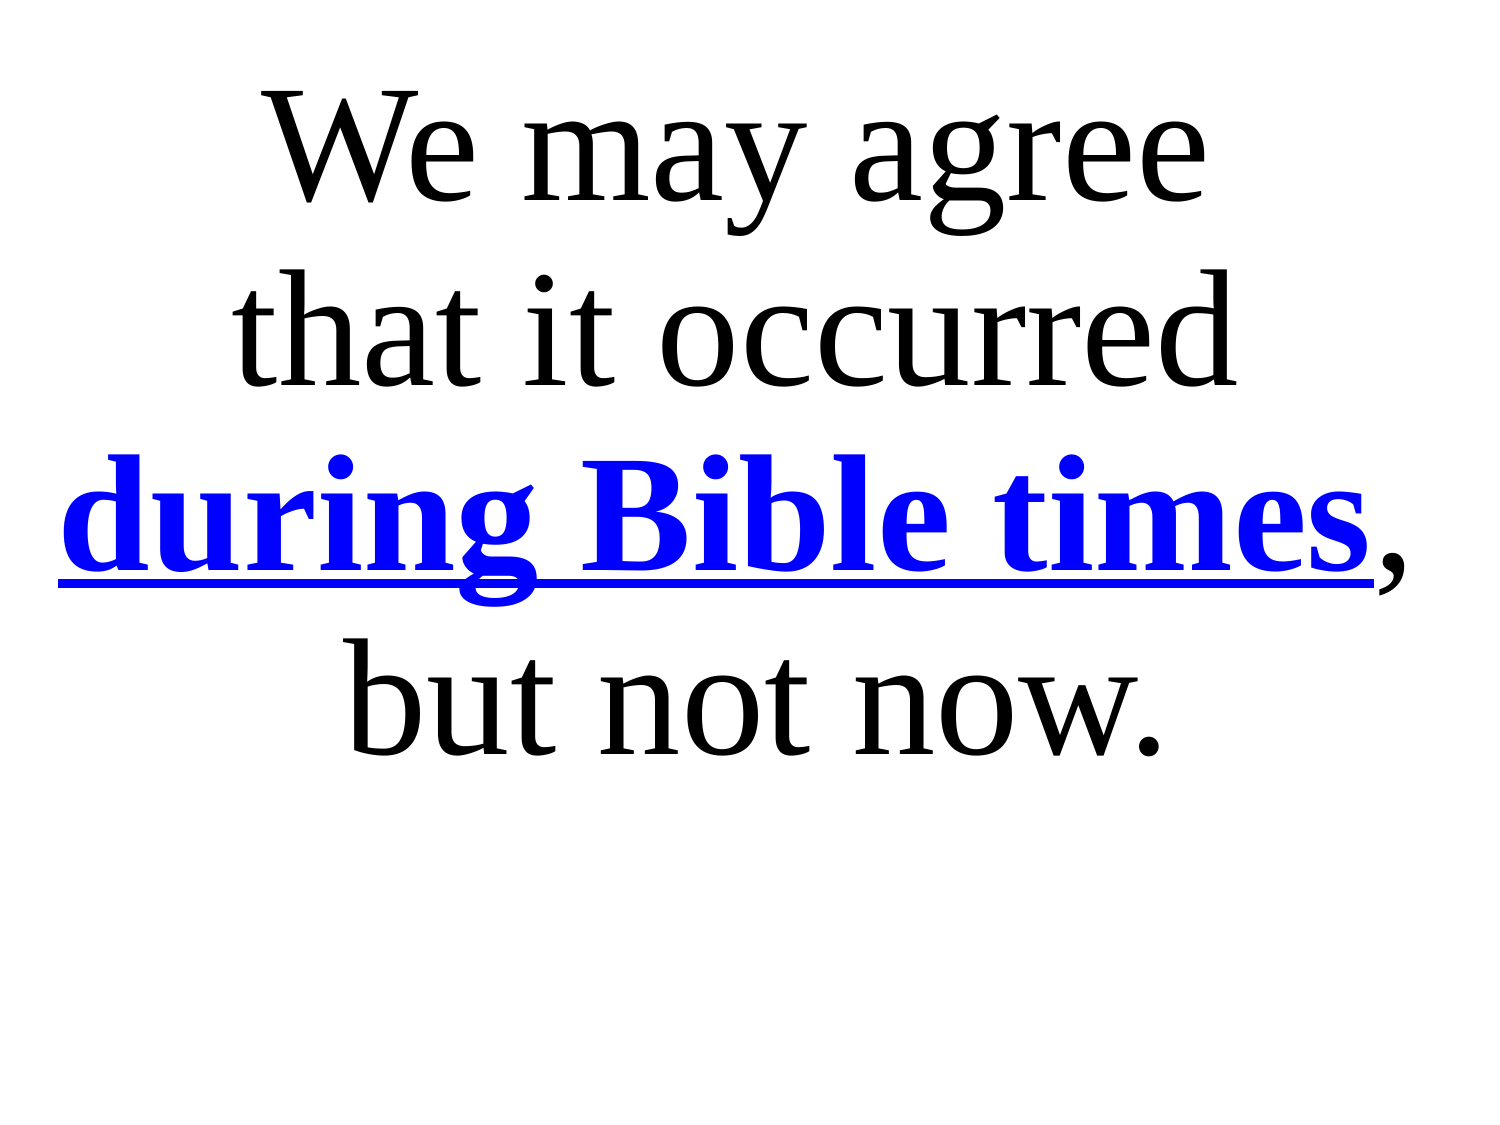

We may agree
that it occurred
during Bible times,
but not now.